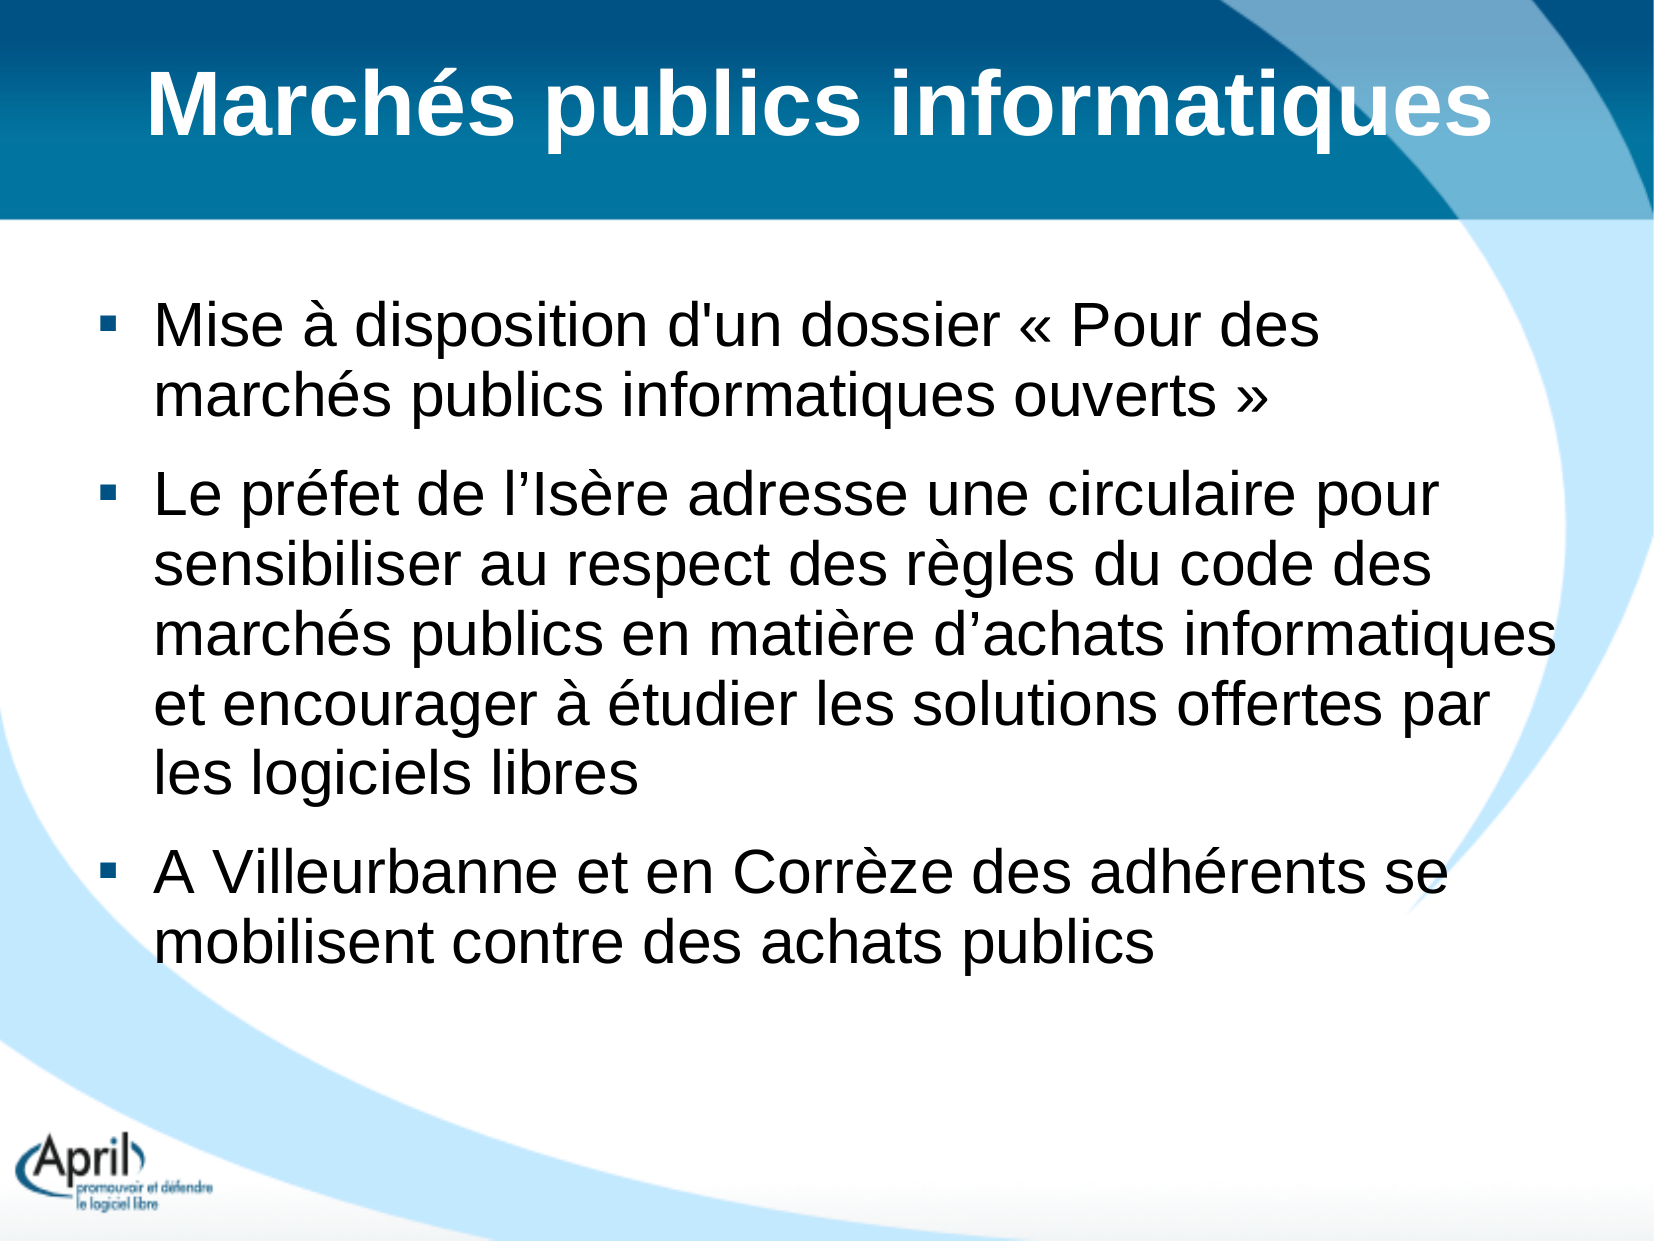

# Marchés publics informatiques
Mise à disposition d'un dossier « Pour des marchés publics informatiques ouverts »
Le préfet de l’Isère adresse une circulaire pour sensibiliser au respect des règles du code des marchés publics en matière d’achats informatiques et encourager à étudier les solutions offertes par les logiciels libres
A Villeurbanne et en Corrèze des adhérents se mobilisent contre des achats publics